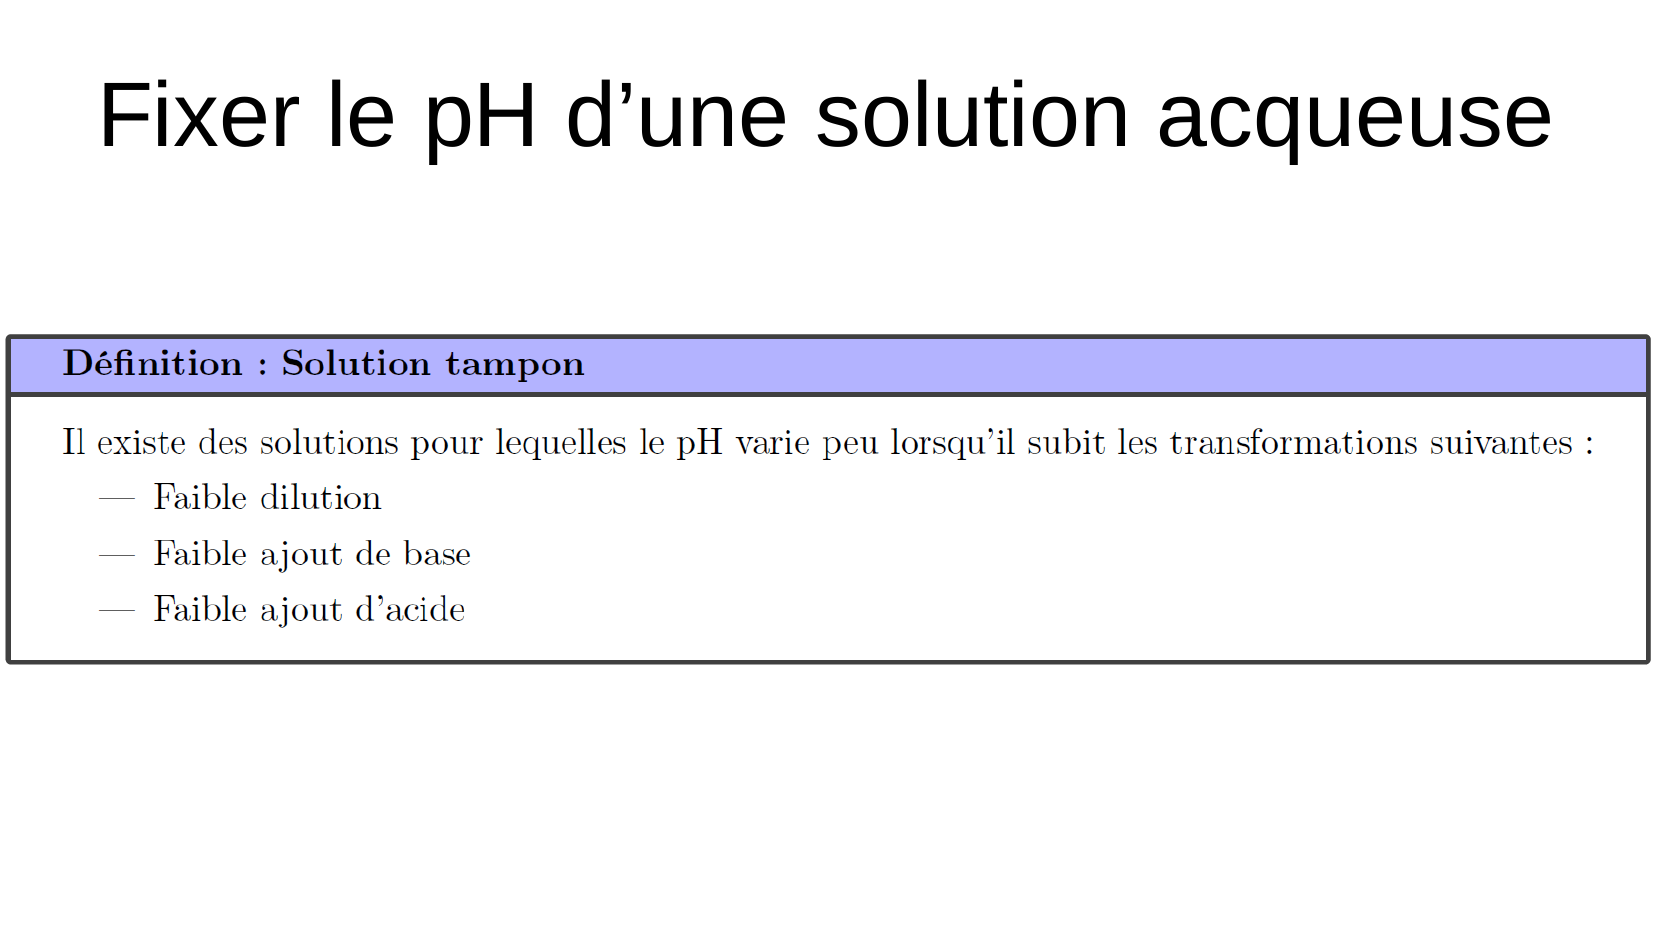

# Fixer le pH d’une solution acqueuse